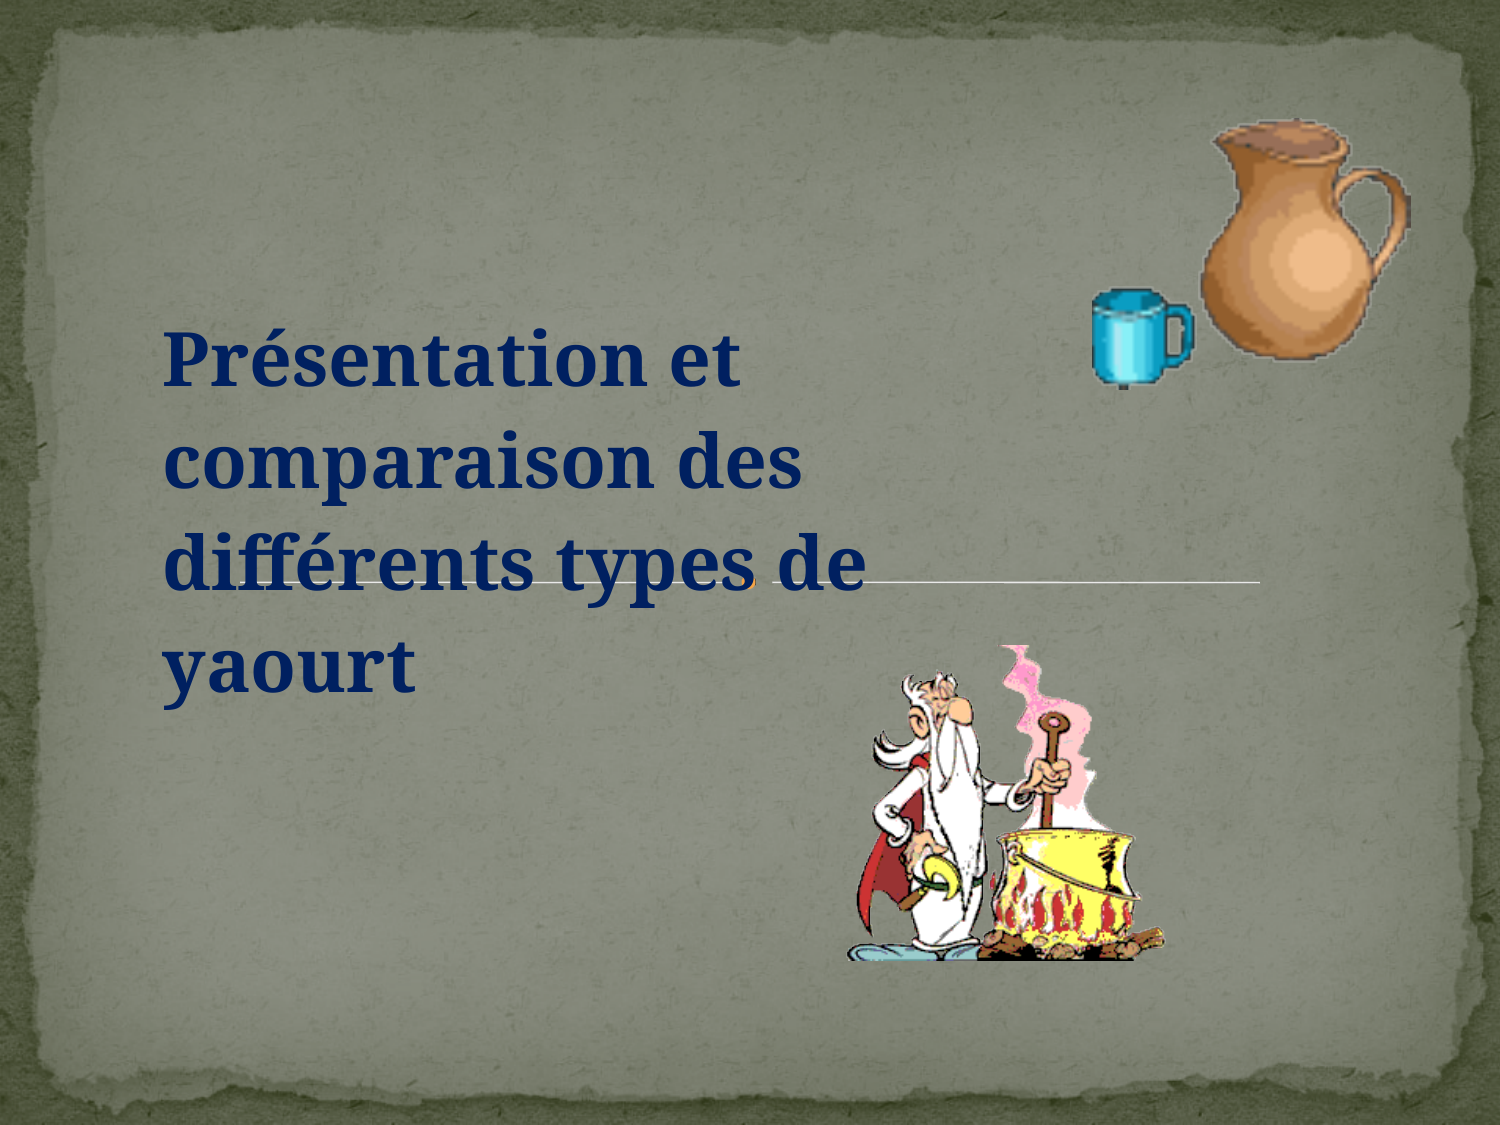

Présentation et comparaison des différents types de yaourt